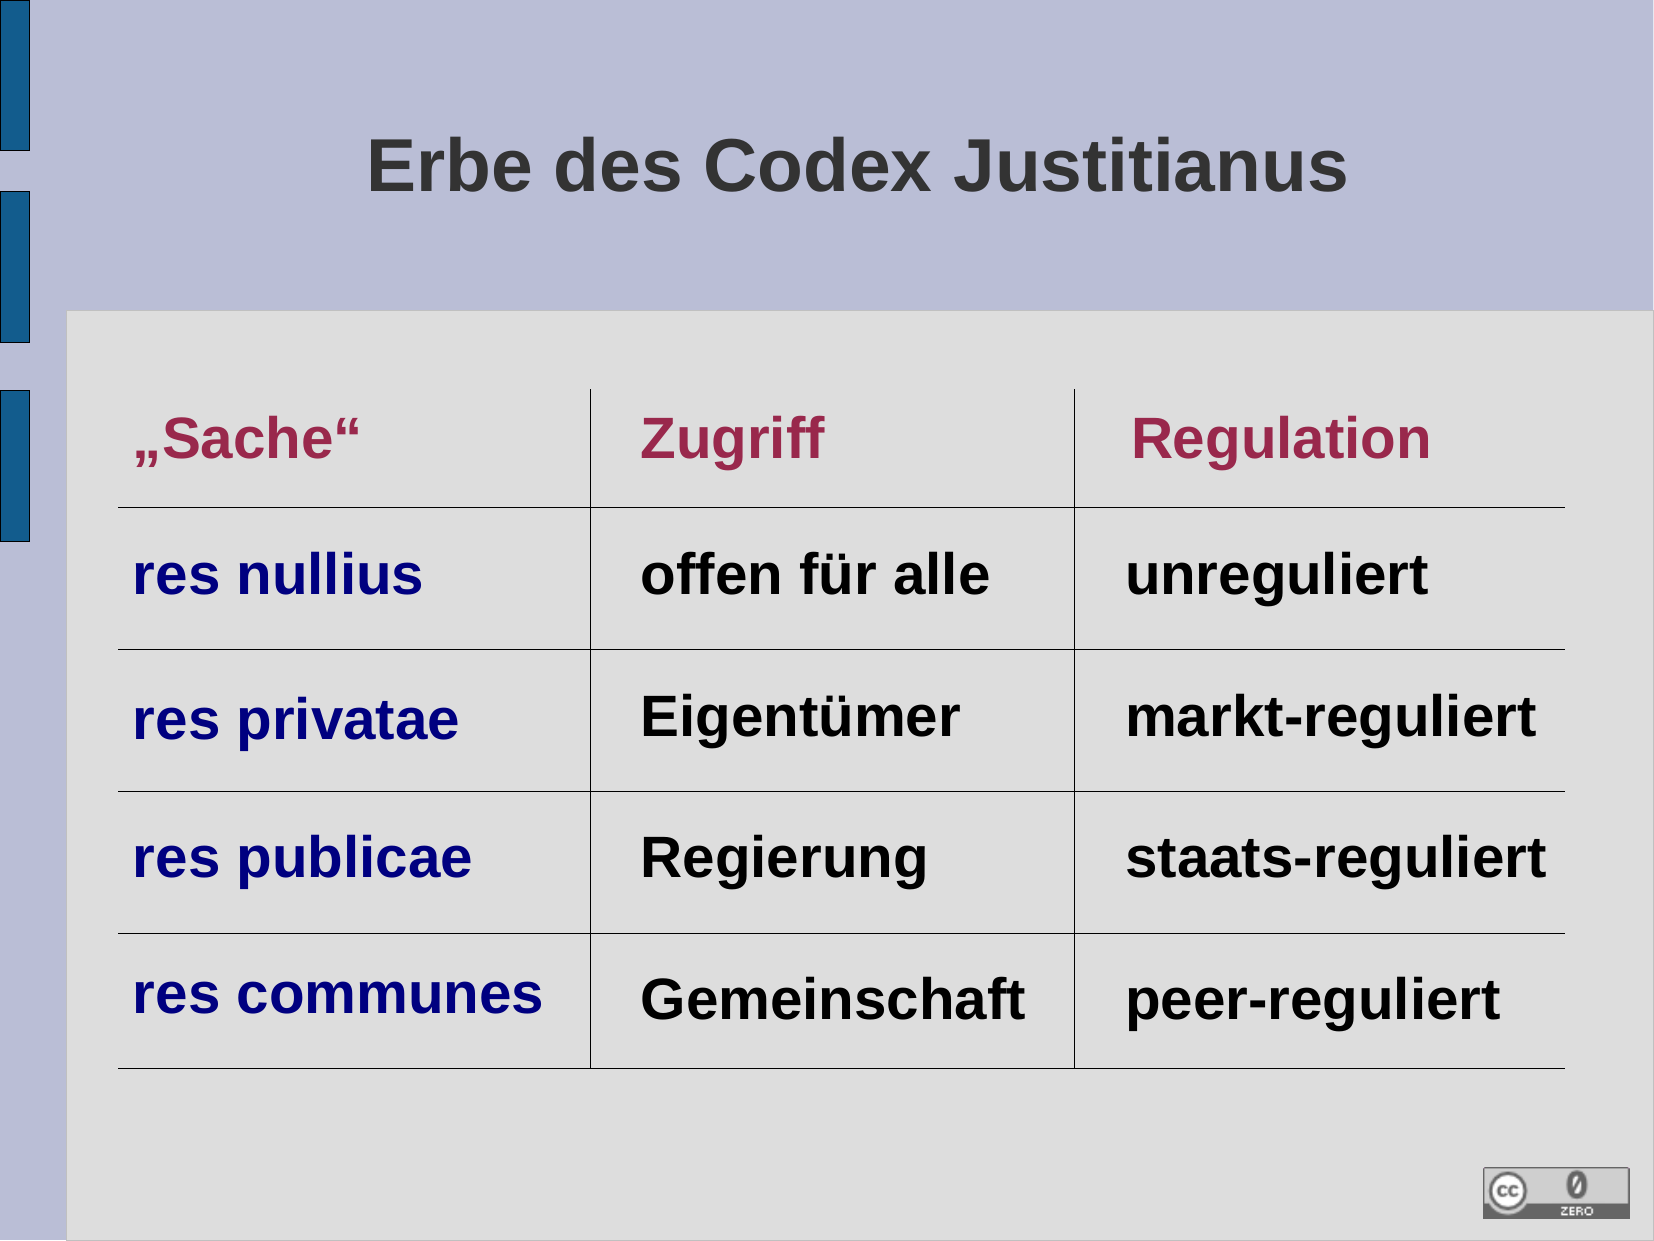

# Erbe des Codex Justitianus
„Sache“
Zugriff
Regulation
res nullius
offen für alle
unreguliert
Eigentümer
markt-reguliert
res privatae
res publicae
Regierung
staats-reguliert
res communes
Gemeinschaft
peer-reguliert